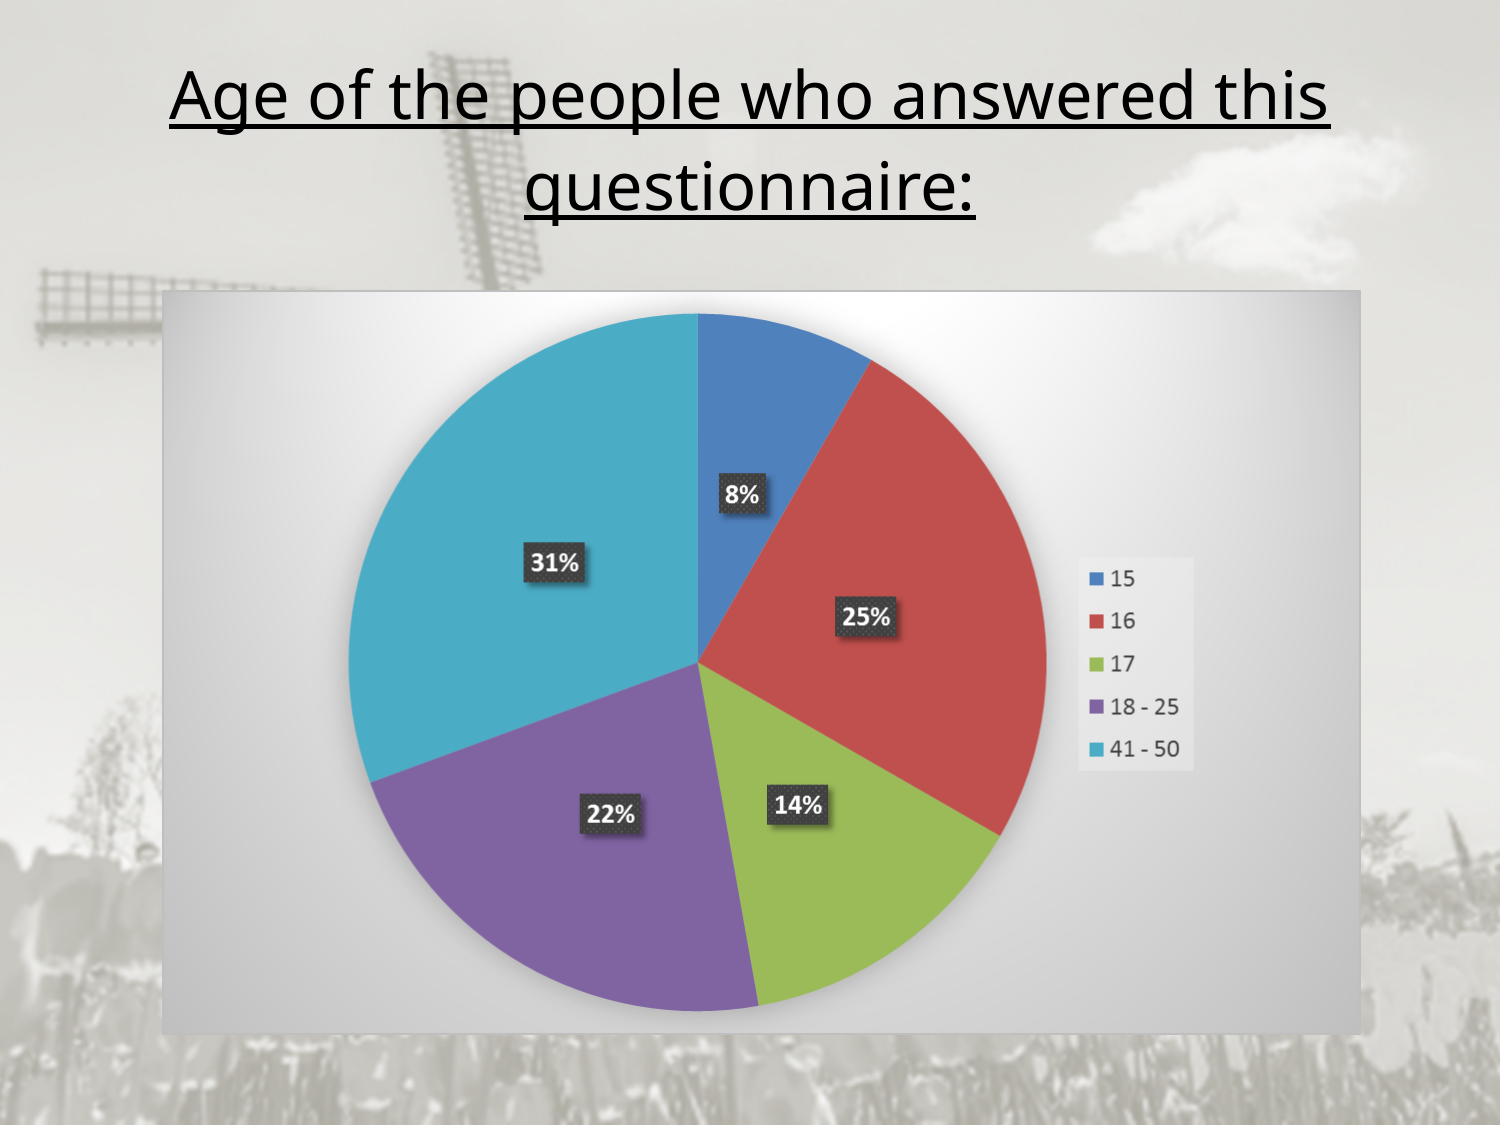

# Age of the people who answered this questionnaire: